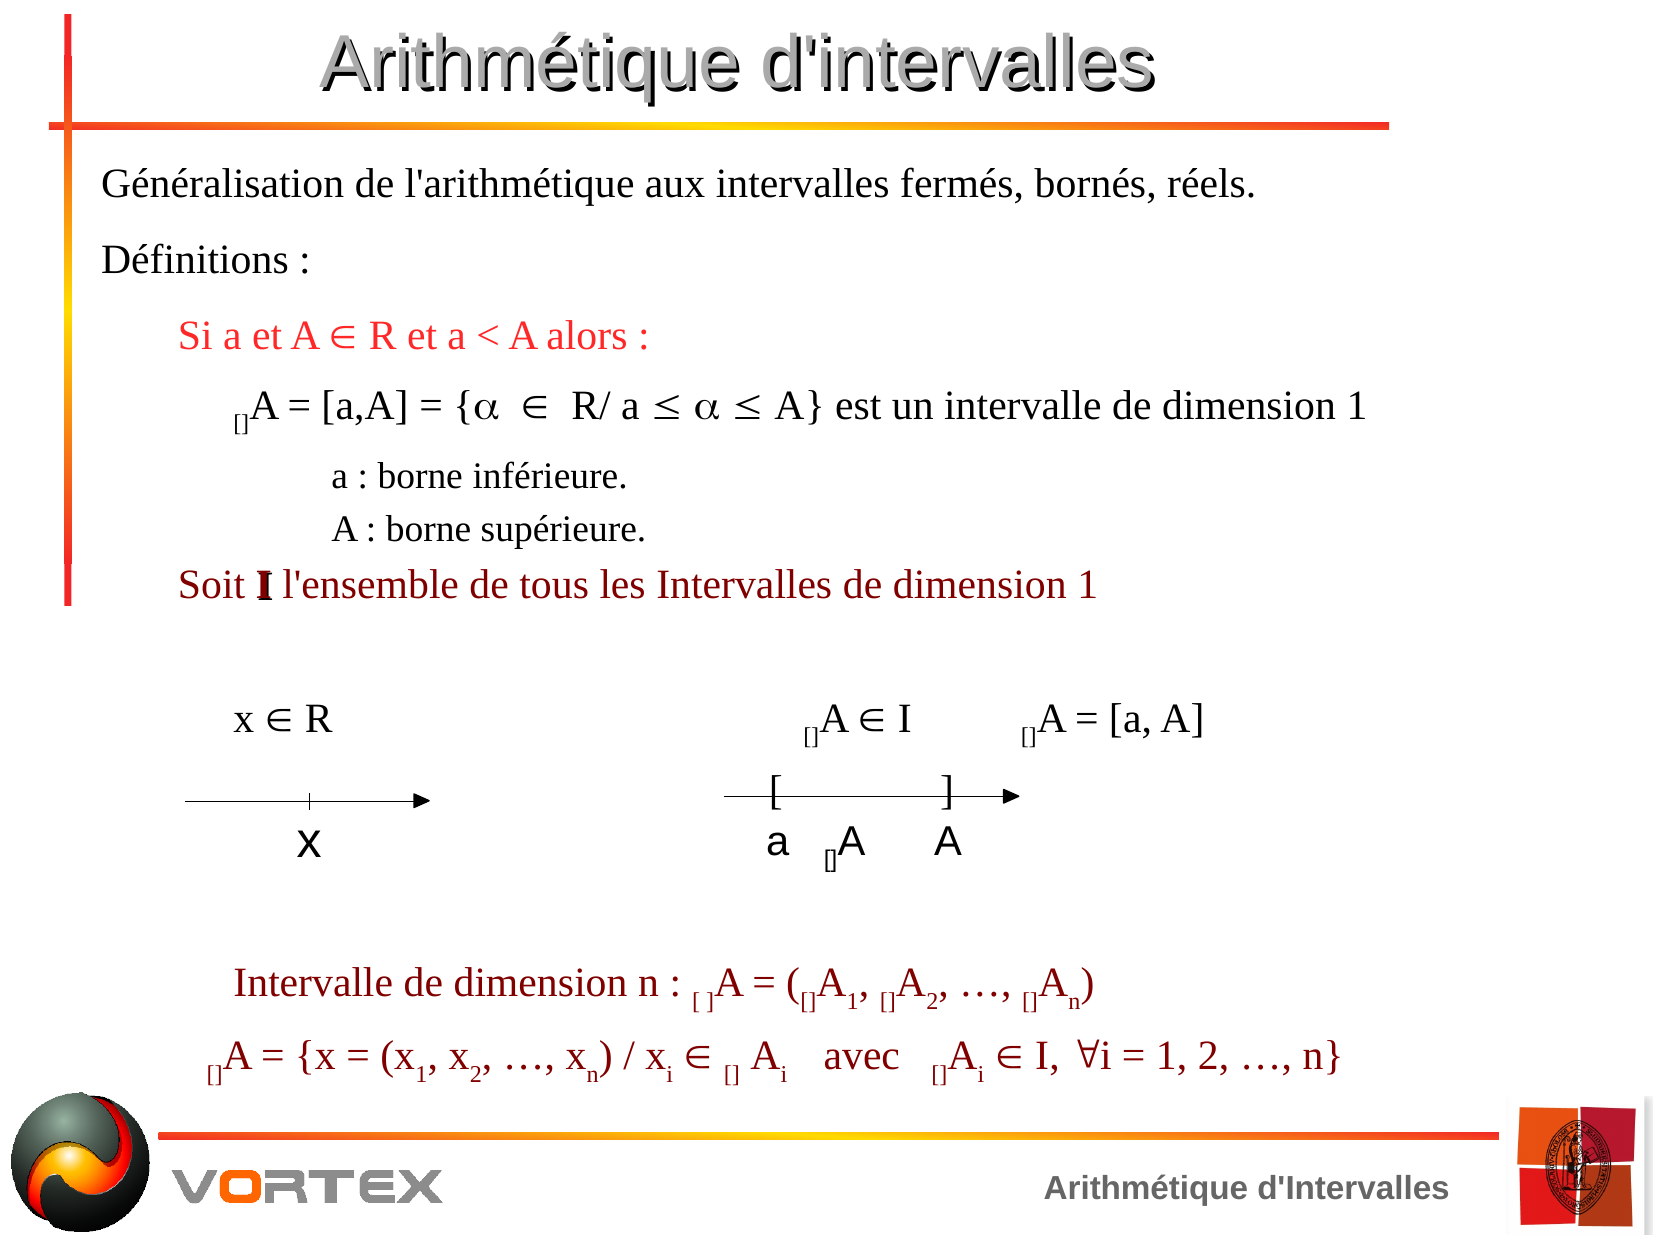

# Arithmétique d'intervalles
Généralisation de l'arithmétique aux intervalles fermés, bornés, réels.
Définitions :
Si a et A  R et a < A alors :
[]A = [a,A] = {  R/ a    A} est un intervalle de dimension 1
a : borne inférieure.
A : borne supérieure.
Soit I l'ensemble de tous les Intervalles de dimension 1
x  R		 	 []A  I		[]A = [a, A]
 [ ]
Intervalle de dimension n : [ ]A = ([]A1, []A2, …, []An)
[]A = {x = (x1, x2, …, xn) / xi  [] Ai avec []Ai  I, i = 1, 2, …, n}
x
a []A A